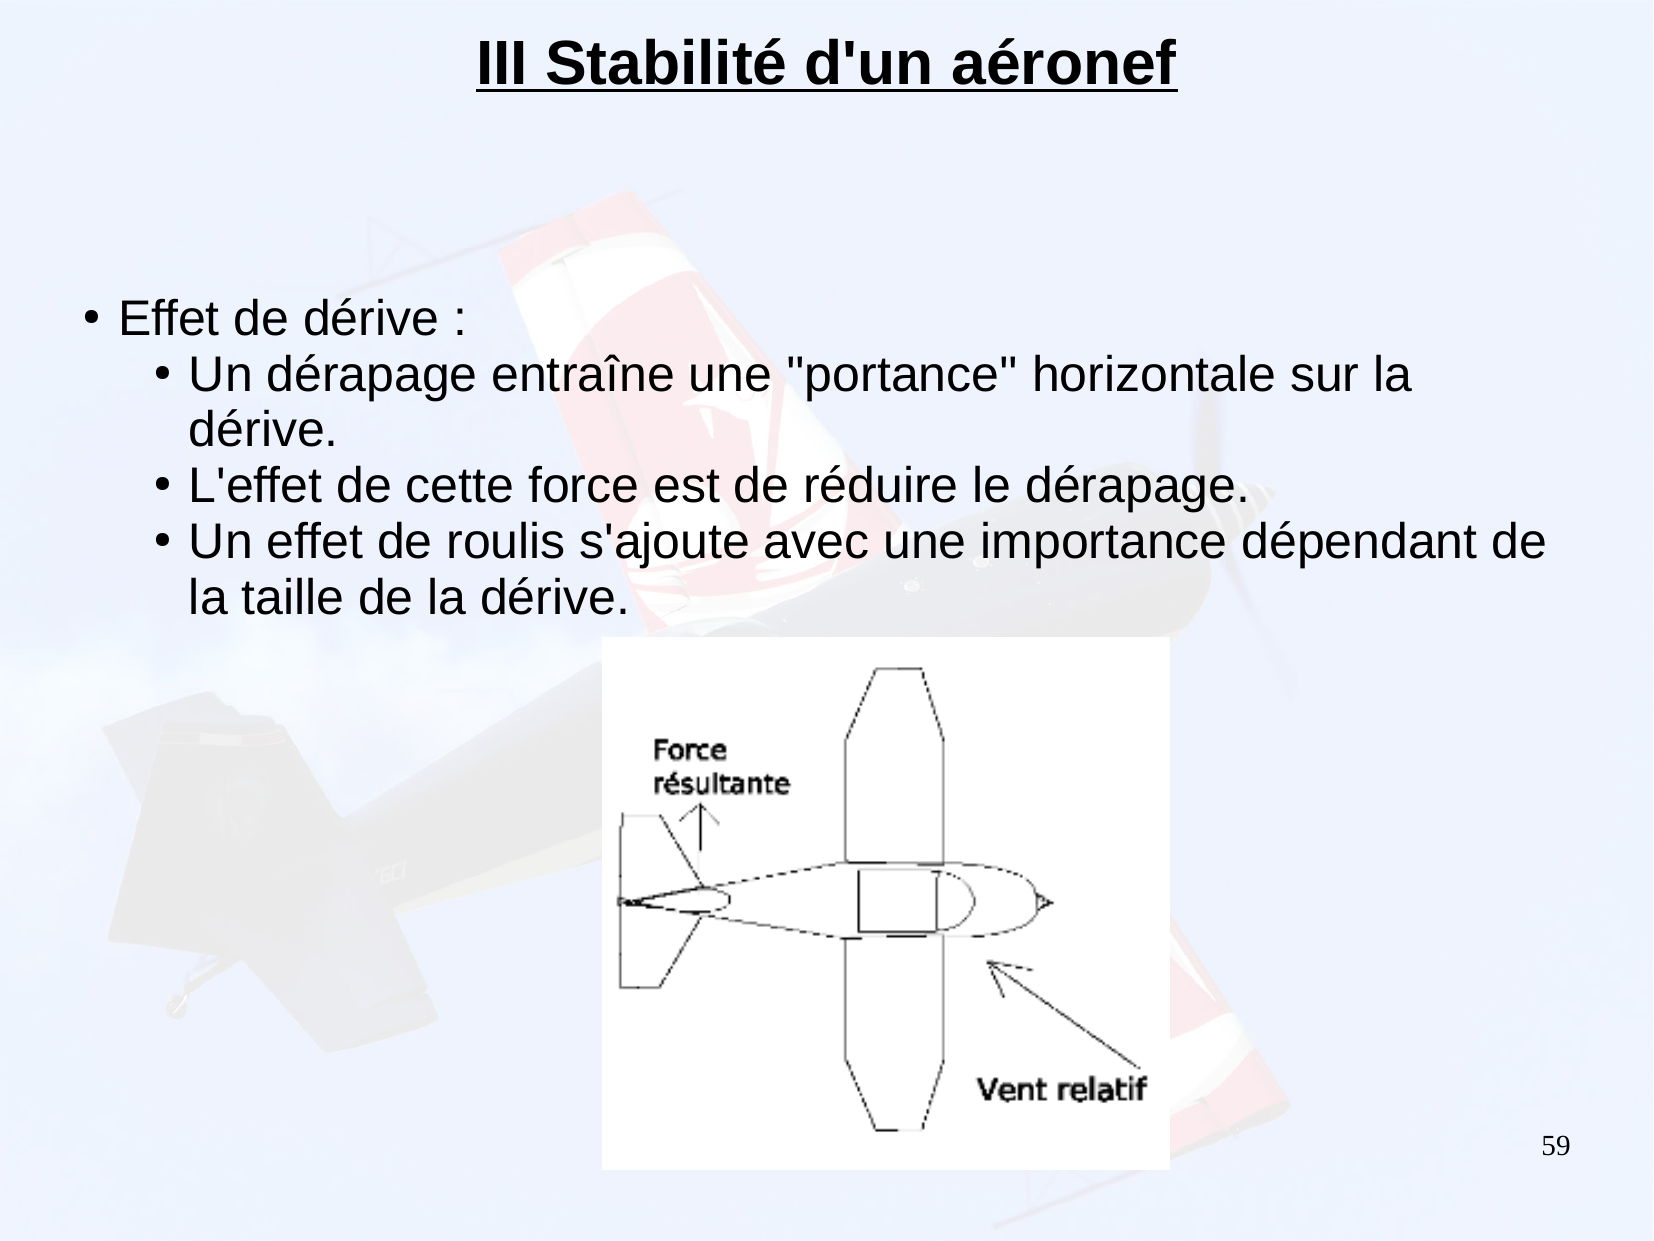

# III Stabilité d'un aéronef
Effet de dérive :
Un dérapage entraîne une ''portance'' horizontale sur la dérive.
L'effet de cette force est de réduire le dérapage.
Un effet de roulis s'ajoute avec une importance dépendant de la taille de la dérive.
59